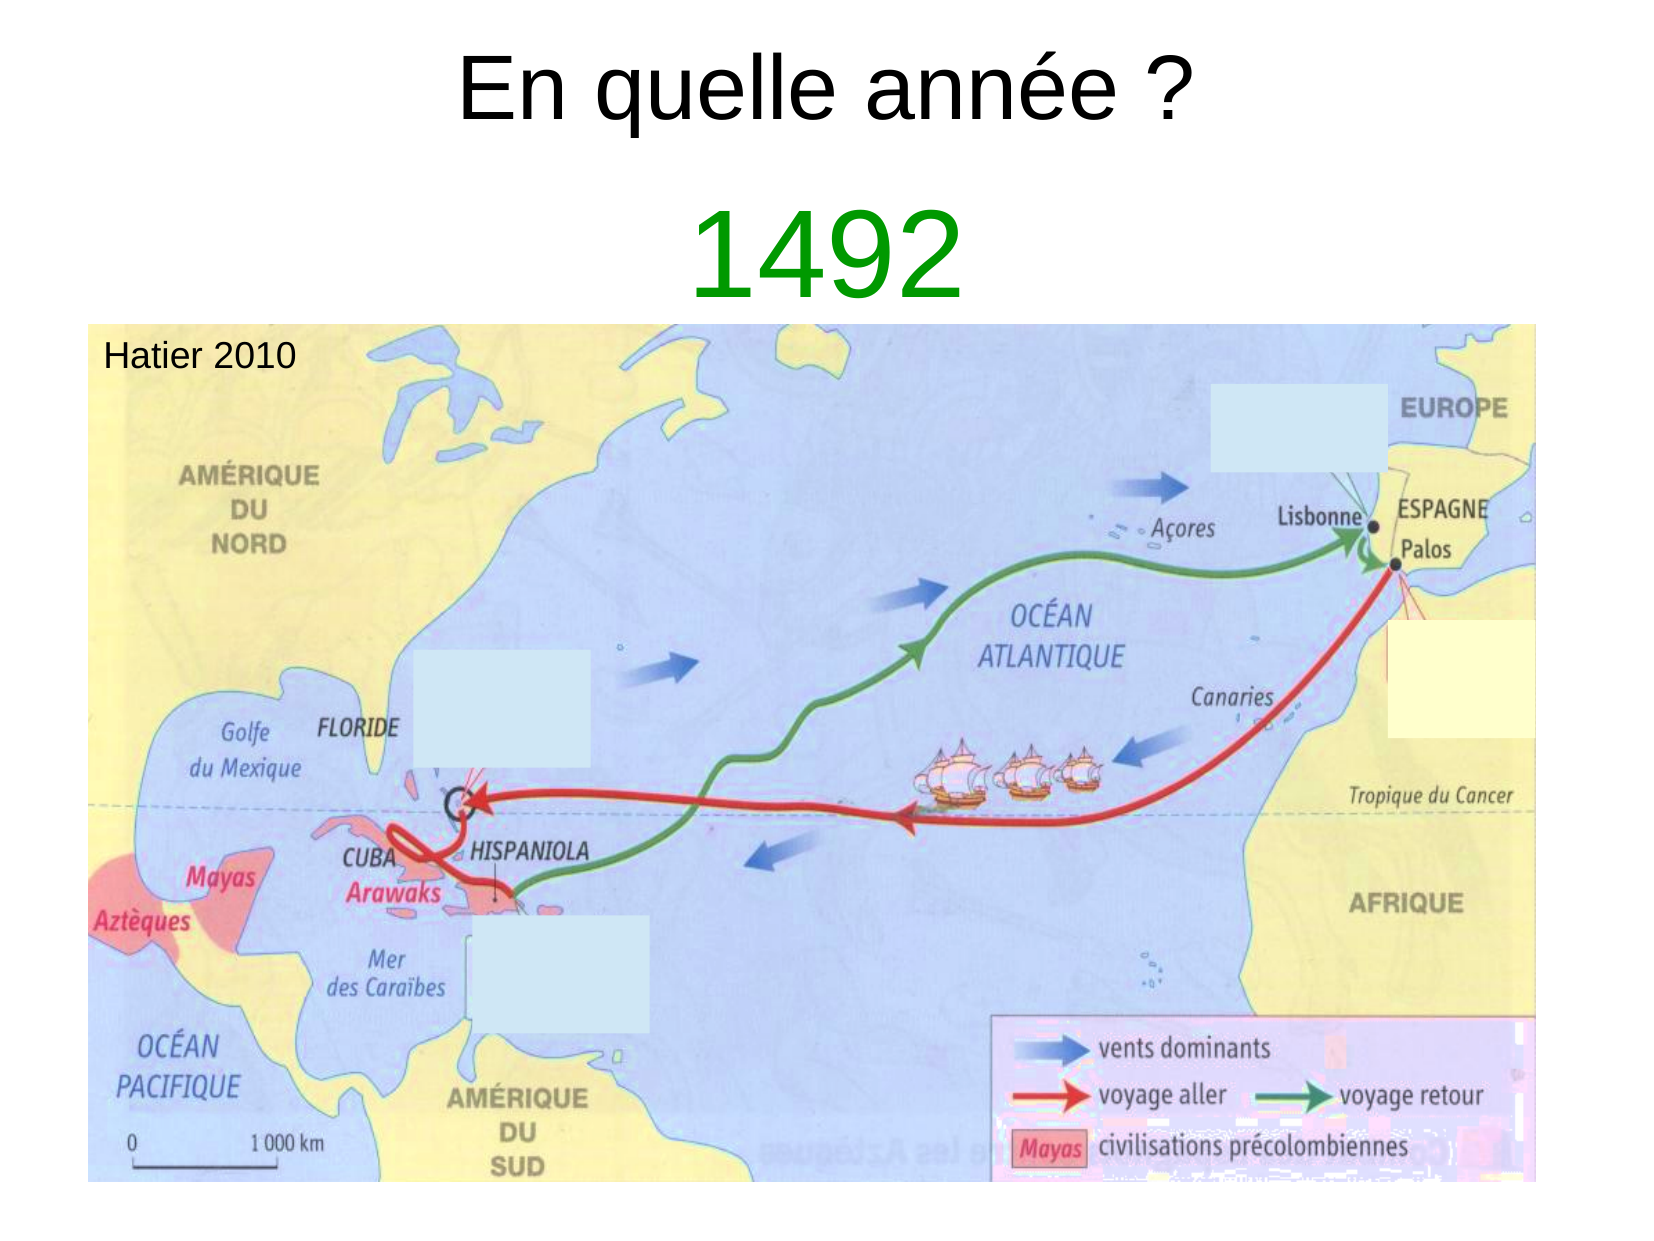

En quelle année ?
1492
Hatier 2010